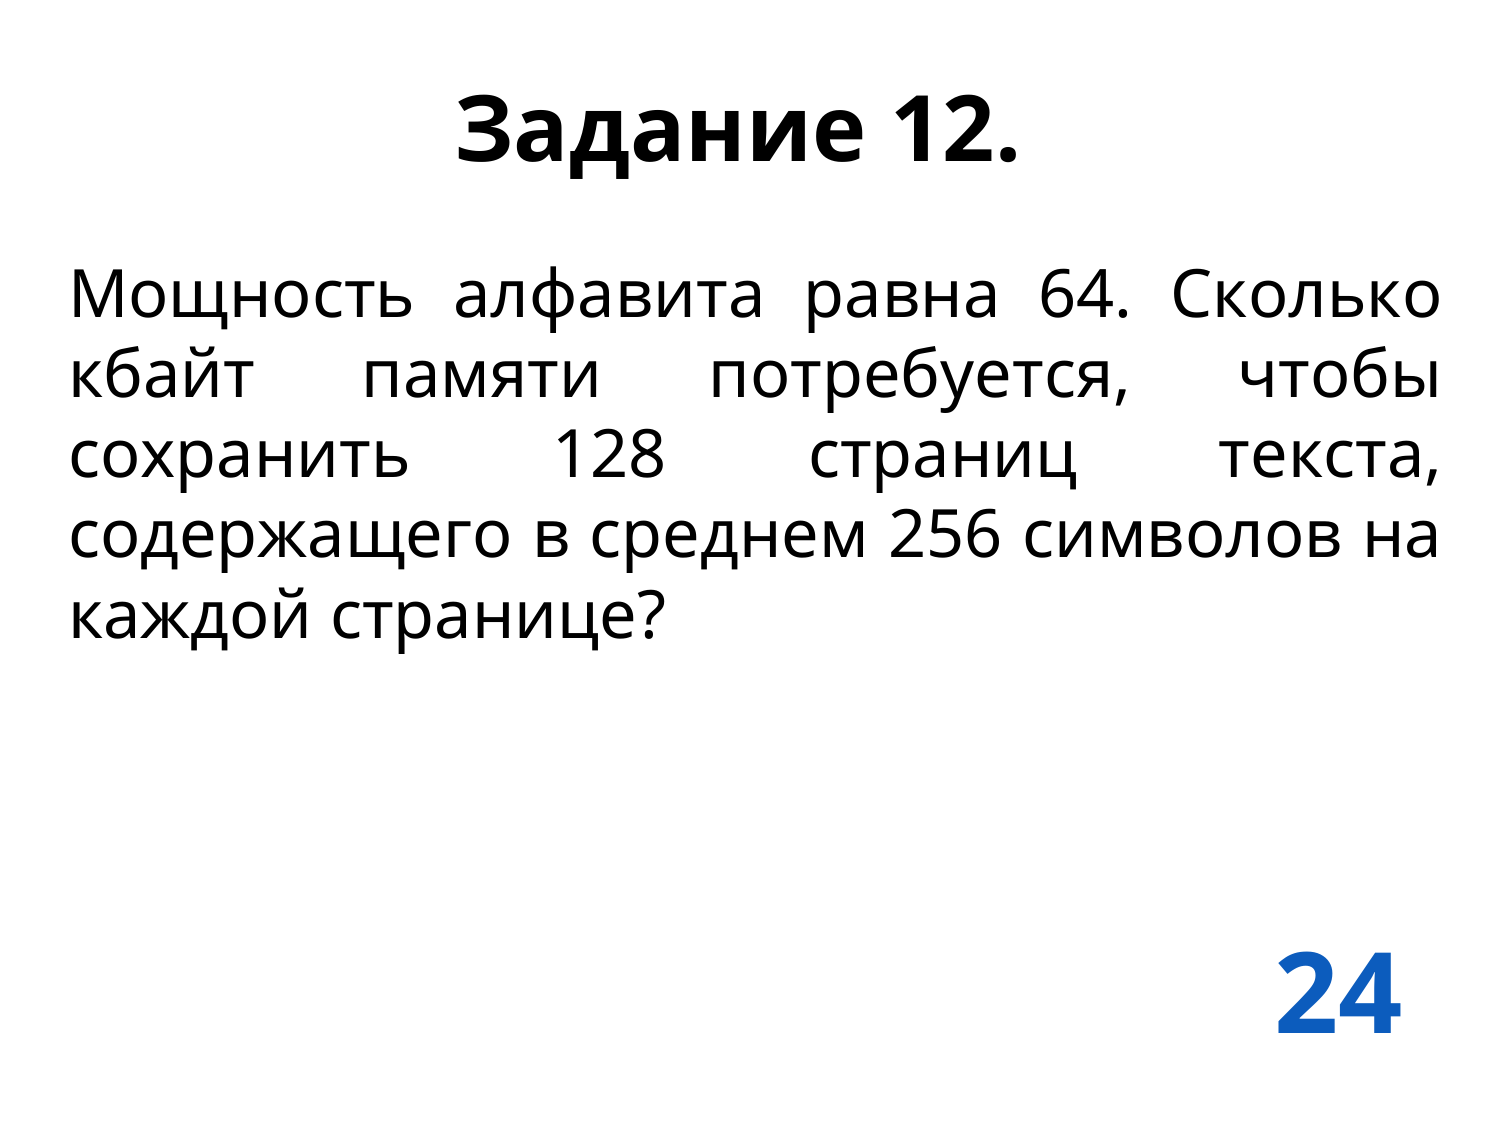

# Задание 12.
Мощность алфавита равна 64. Сколько кбайт памяти потребуется, чтобы сохранить 128 страниц текста, содержащего в среднем 256 символов на каждой странице?
24